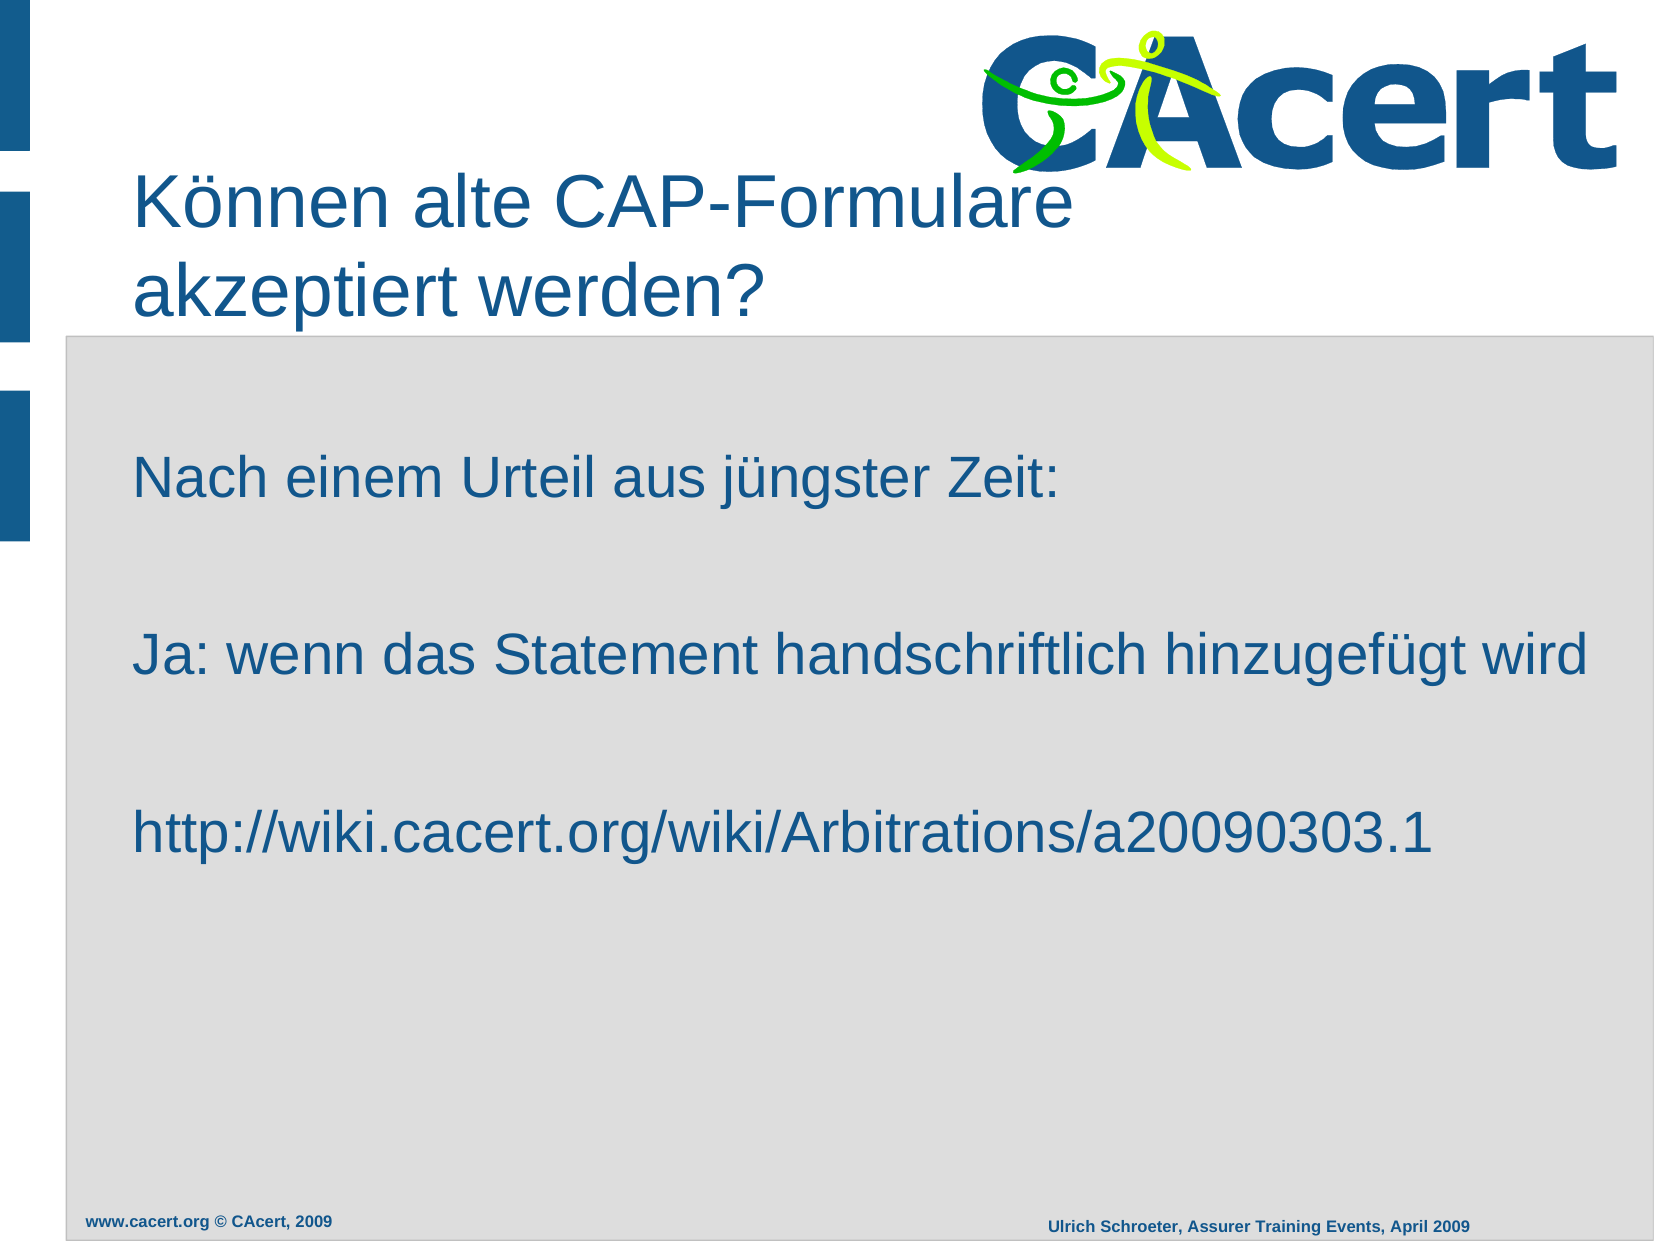

Können alte CAP-Formulare
akzeptiert werden?
Nach einem Urteil aus jüngster Zeit:
Ja: wenn das Statement handschriftlich hinzugefügt wird
http://wiki.cacert.org/wiki/Arbitrations/a20090303.1